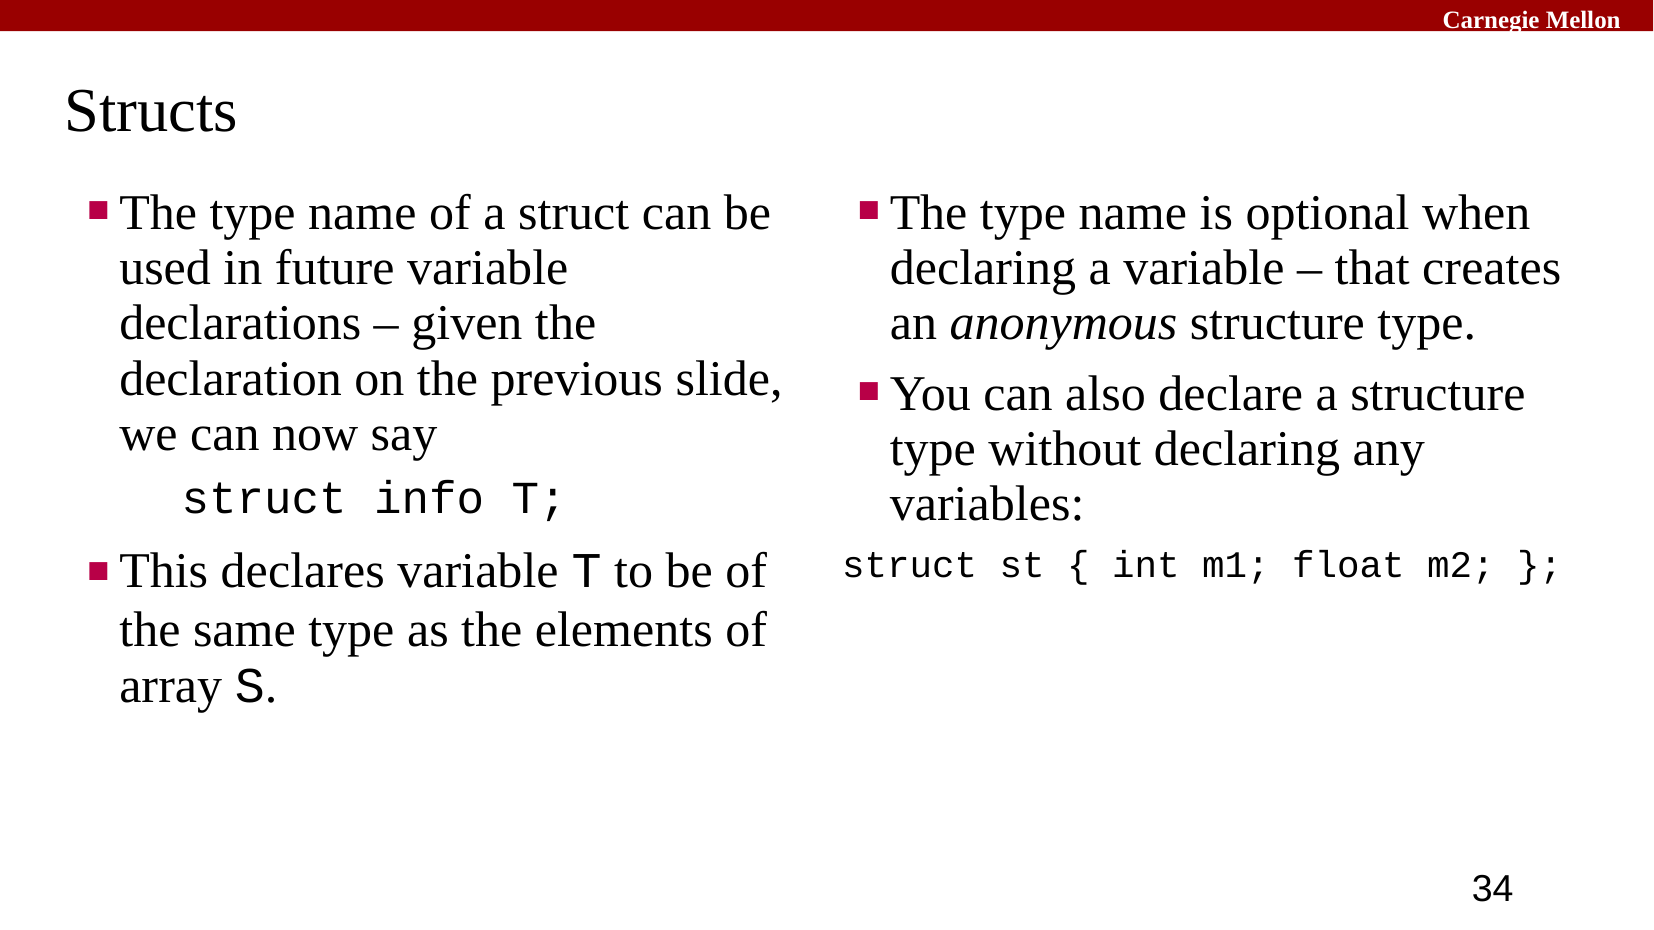

# Structs
The type name of a struct can be used in future variable declarations – given the declaration on the previous slide, we can now say
 struct info T;
This declares variable T to be of the same type as the elements of array S.
The type name is optional when declaring a variable – that creates an anonymous structure type.
You can also declare a structure type without declaring any variables:
struct st { int m1; float m2; };